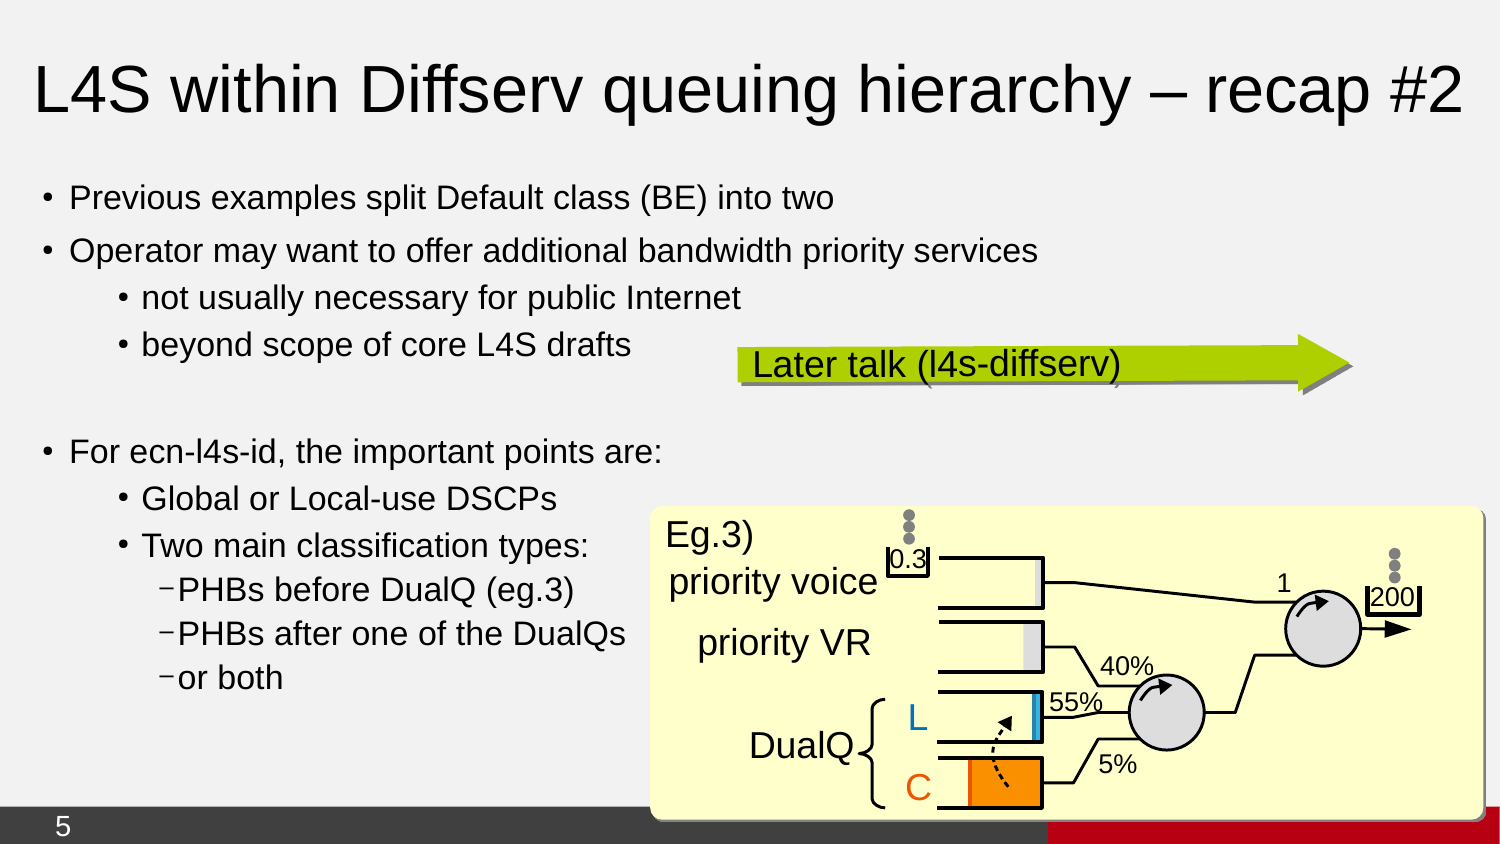

# L4S within Diffserv queuing hierarchy – recap #2
Previous examples split Default class (BE) into two
Operator may want to offer additional bandwidth priority services
not usually necessary for public Internet
beyond scope of core L4S drafts
For ecn-l4s-id, the important points are:
Global or Local-use DSCPs
Two main classification types:
PHBs before DualQ (eg.3)
PHBs after one of the DualQs
or both
Later talk (l4s-diffserv)
Eg.3)
0.3
priority voice
1
200
priority VR
40%
55%
L
DualQ
5%
C
5